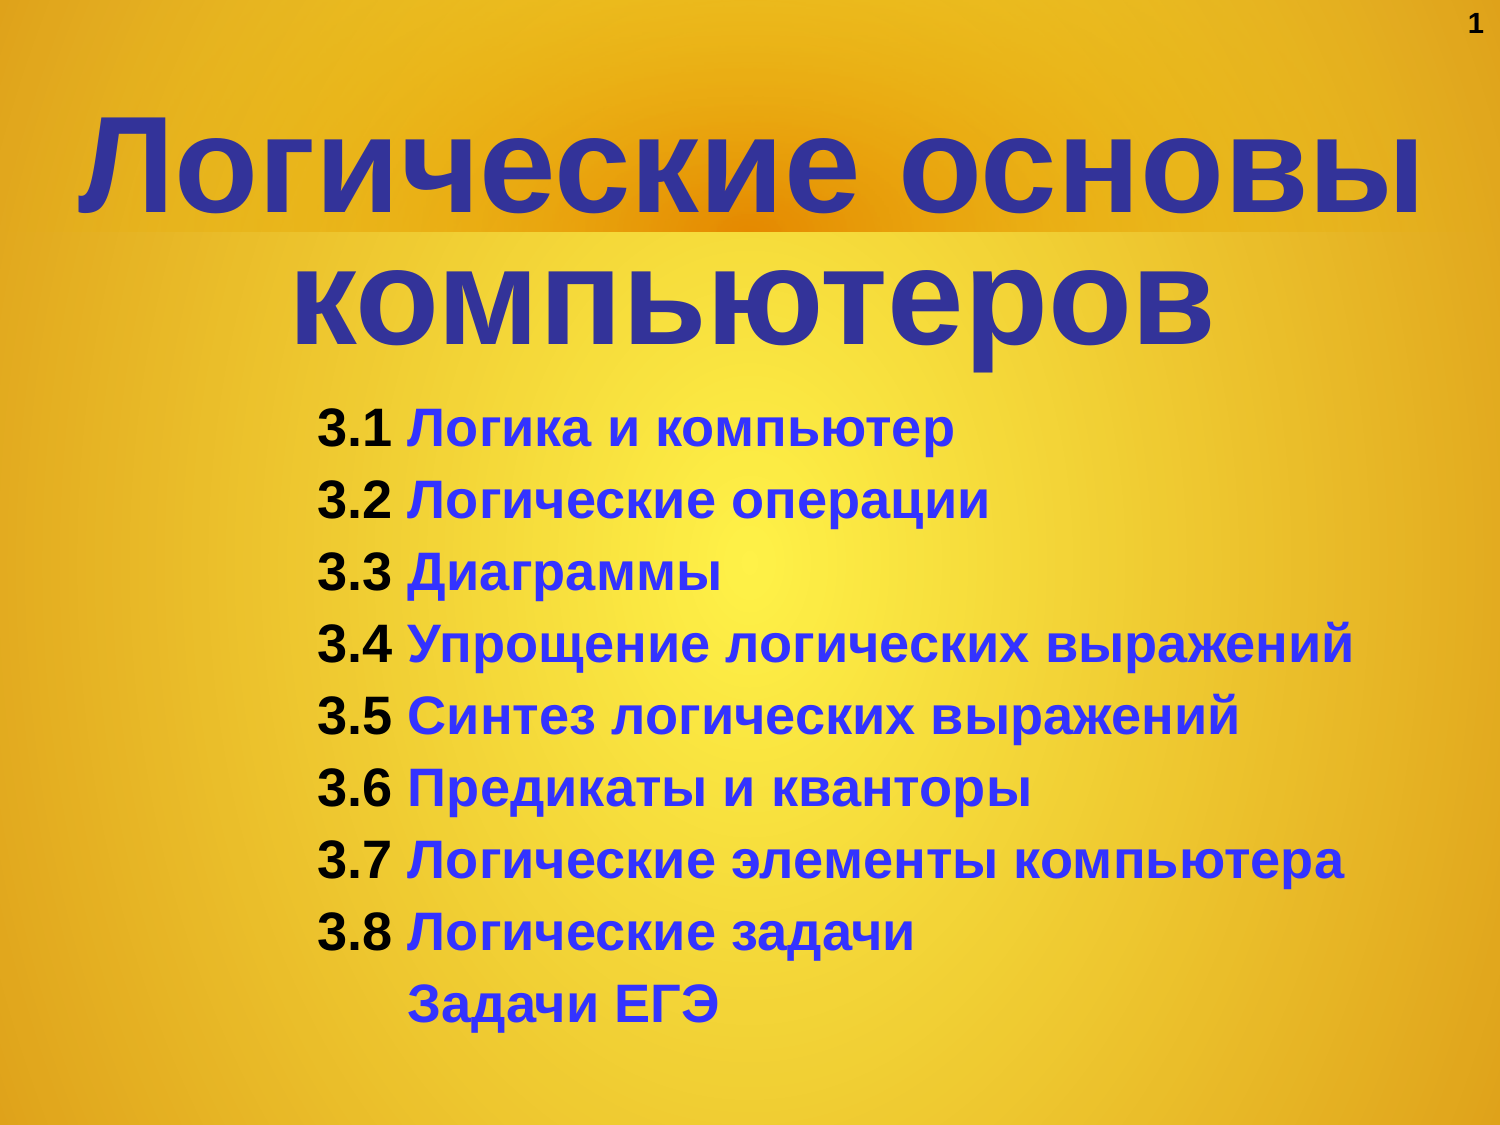

# Логические основы компьютеров
3.1 Логика и компьютер
3.2 Логические операции
3.3 Диаграммы
3.4 Упрощение логических выражений
3.5 Синтез логических выражений
3.6 Предикаты и кванторы
3.7 Логические элементы компьютера
3.8 Логические задачи
 Задачи ЕГЭ